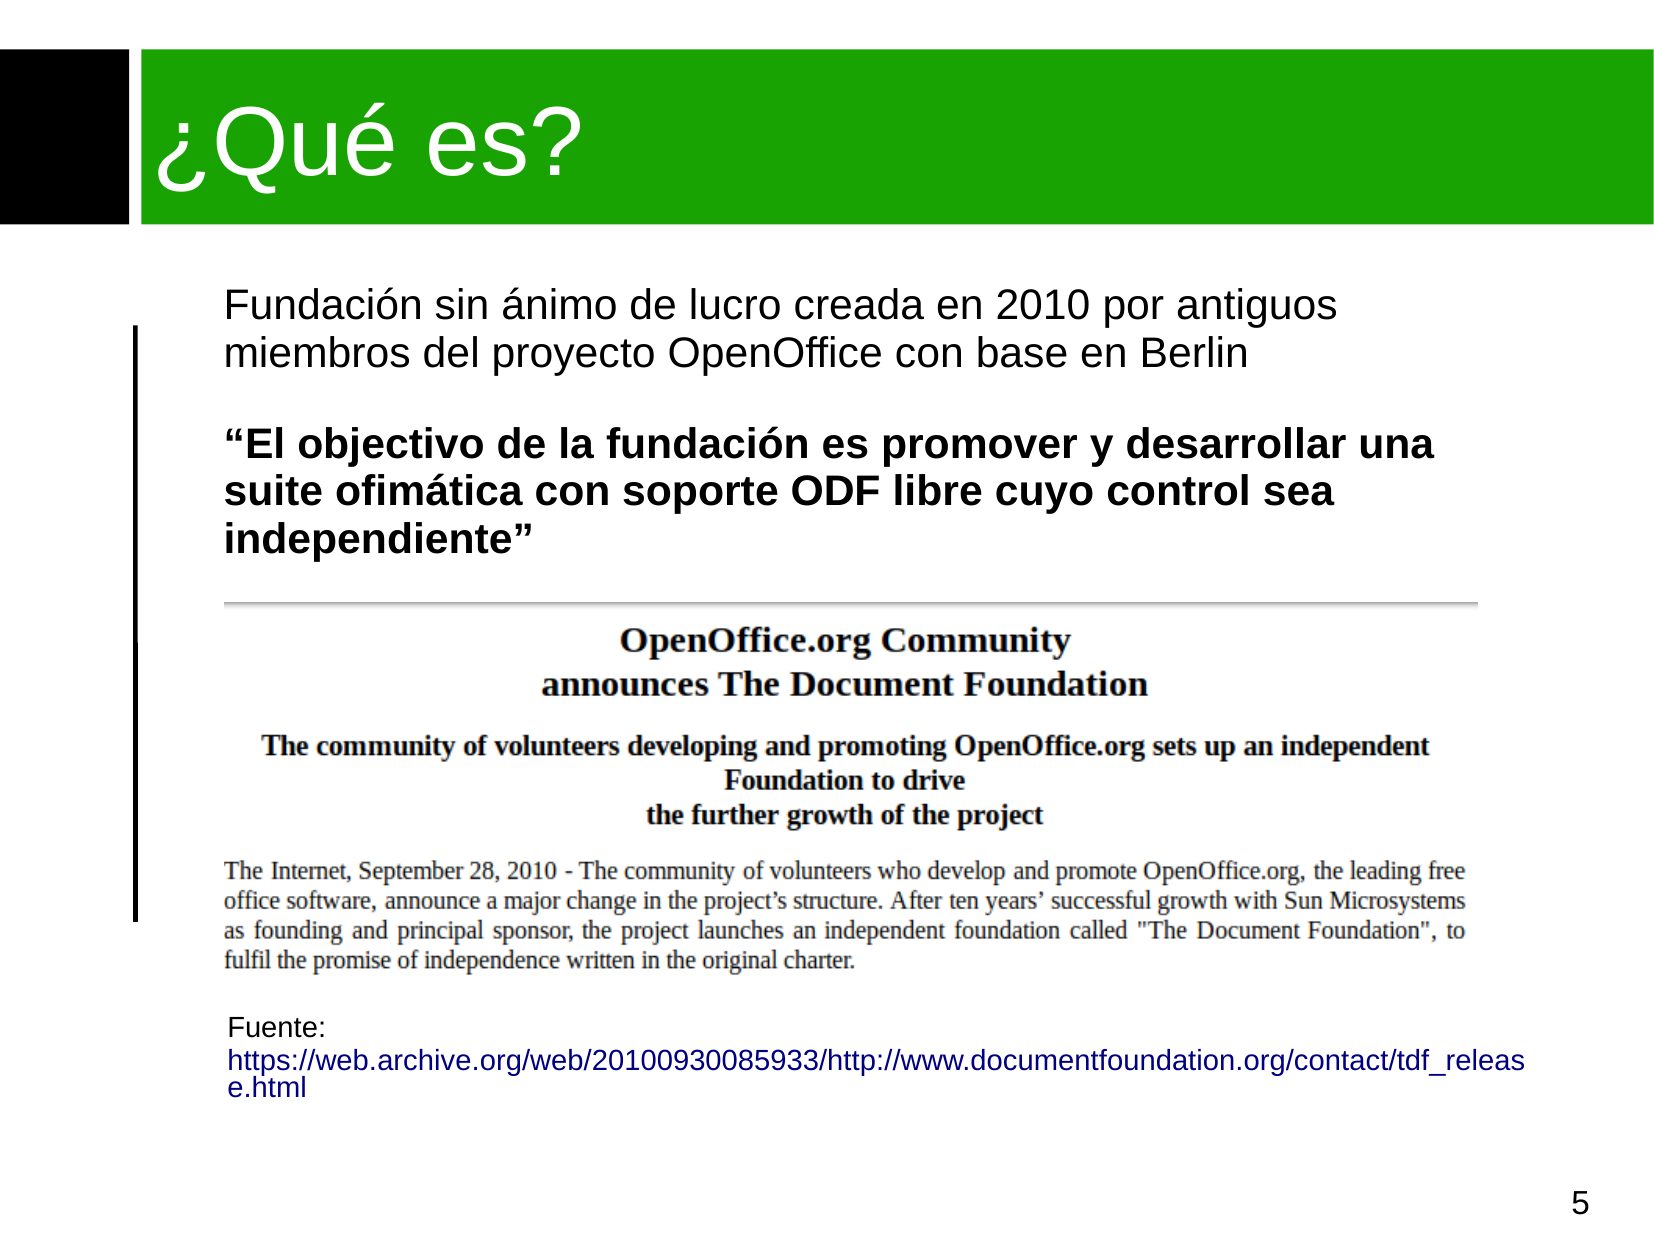

# ¿Qué es?
Fundación sin ánimo de lucro creada en 2010 por antiguos miembros del proyecto OpenOffice con base en Berlin
“El objectivo de la fundación es promover y desarrollar una suite ofimática con soporte ODF libre cuyo control sea independiente”
Fuente: https://web.archive.org/web/20100930085933/http://www.documentfoundation.org/contact/tdf_release.html